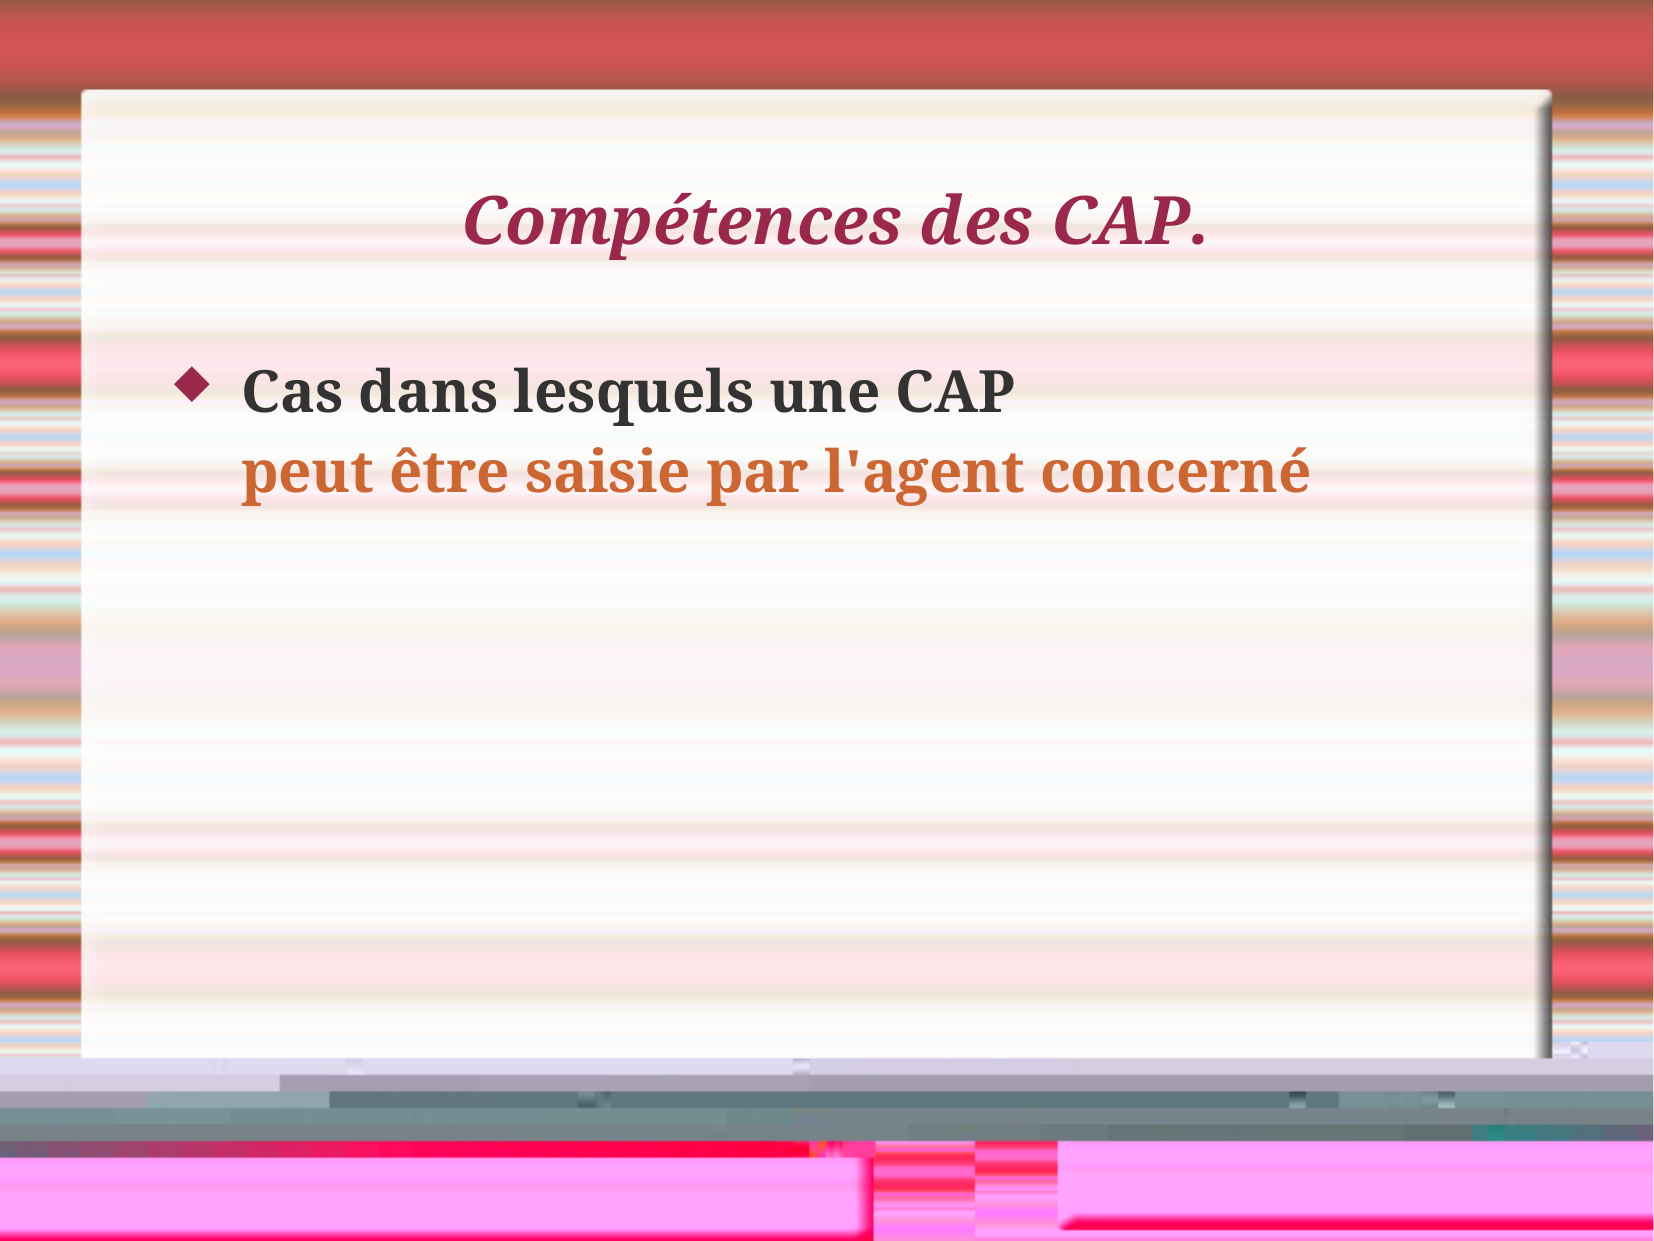

# Compétences des CAP.
Cas dans lesquels une CAP
peut être saisie par l'agent concerné